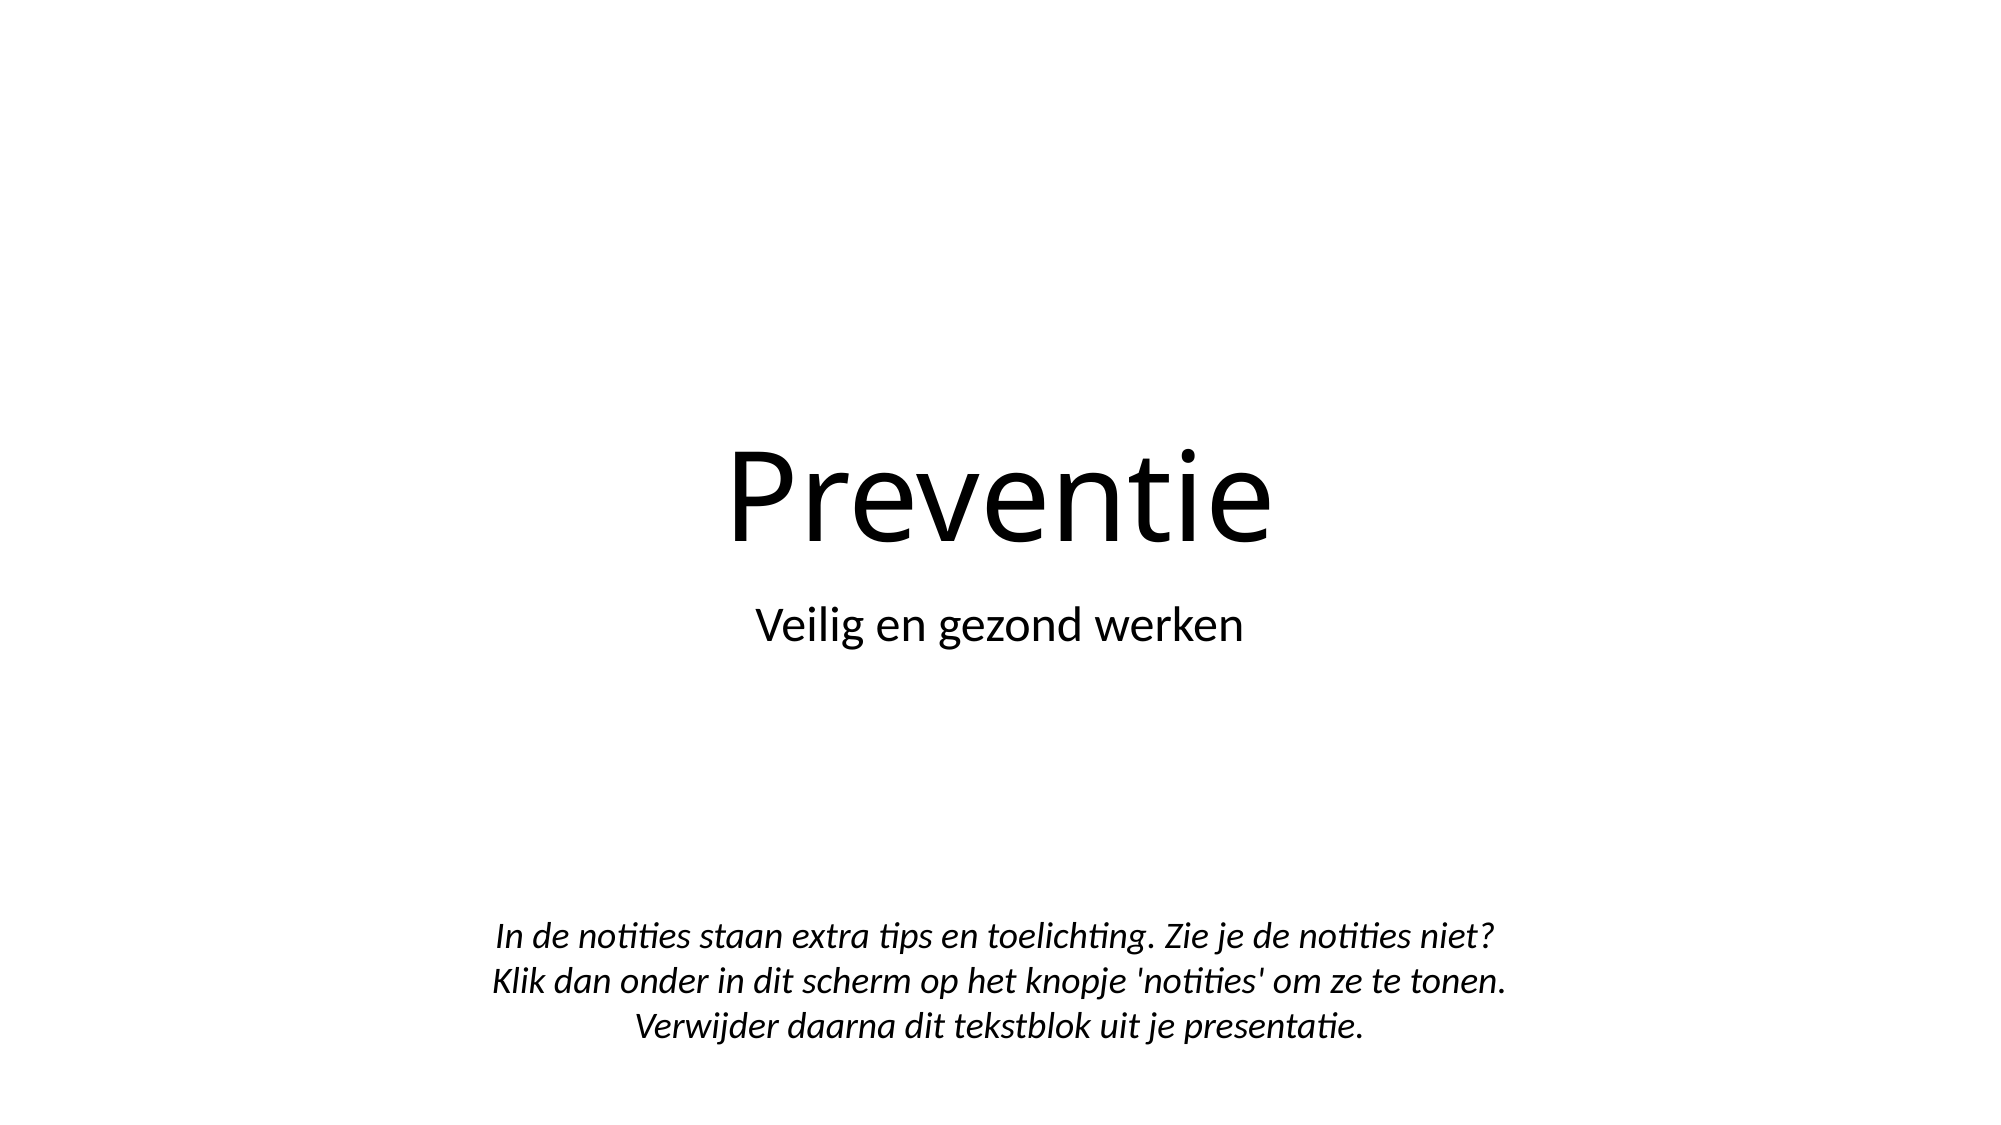

# Preventie
Veilig en gezond werken
In de notities staan extra tips en toelichting. Zie je de notities niet?
Klik dan onder in dit scherm op het knopje 'notities' om ze te tonen.
Verwijder daarna dit tekstblok uit je presentatie.